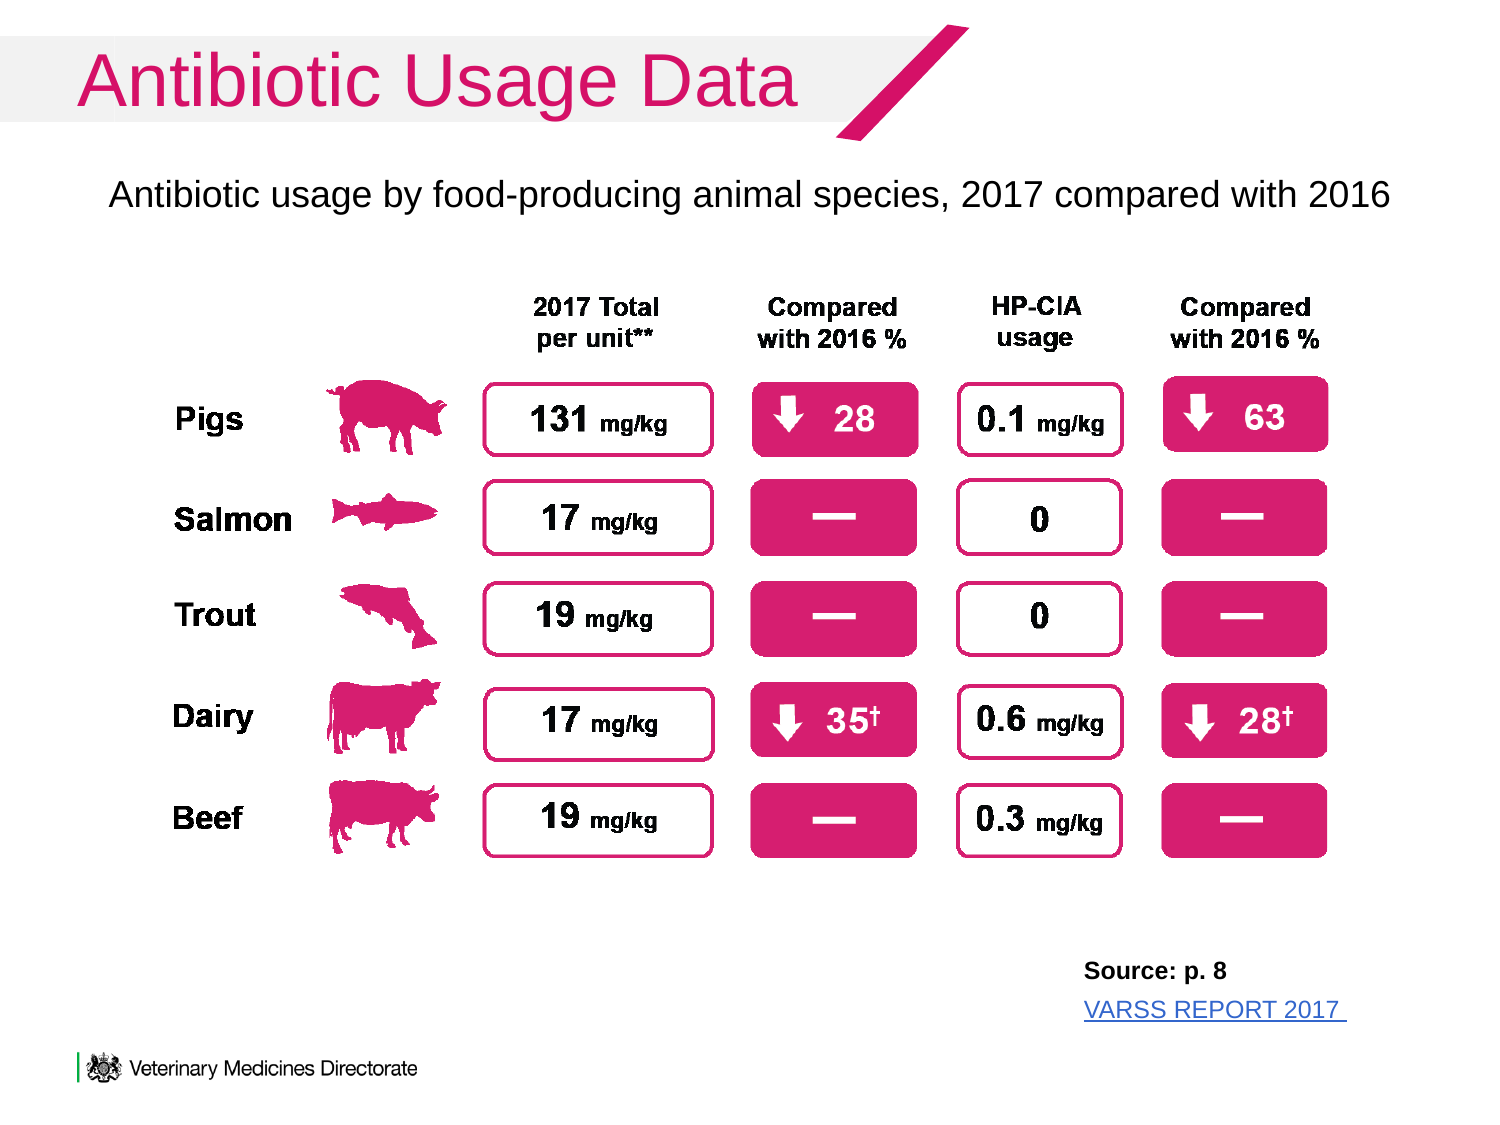

# Antibiotic Usage Data
Antibiotic usage by food-producing animal species, 2017 compared with 2016
Source: p. 8
VARSS REPORT 2017